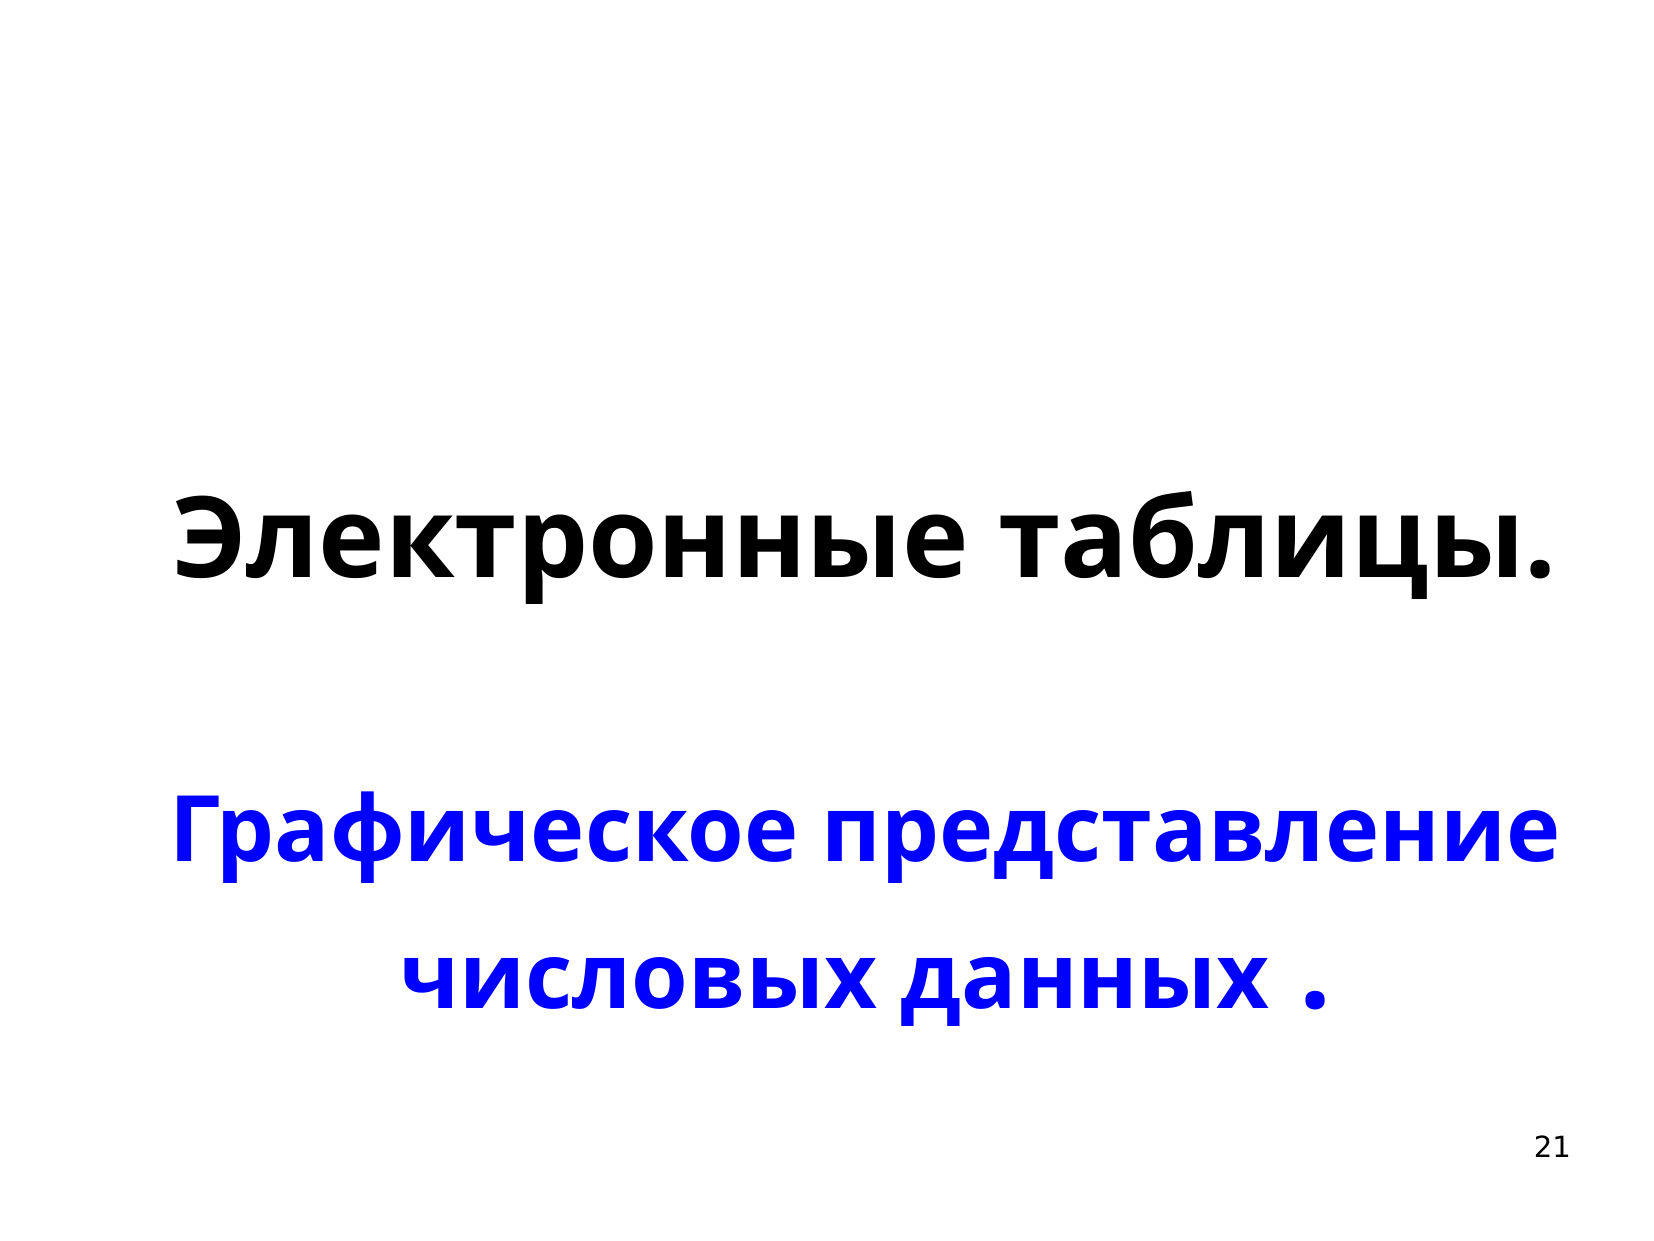

# Электронные таблицы. Графическое представление числовых данных .
21